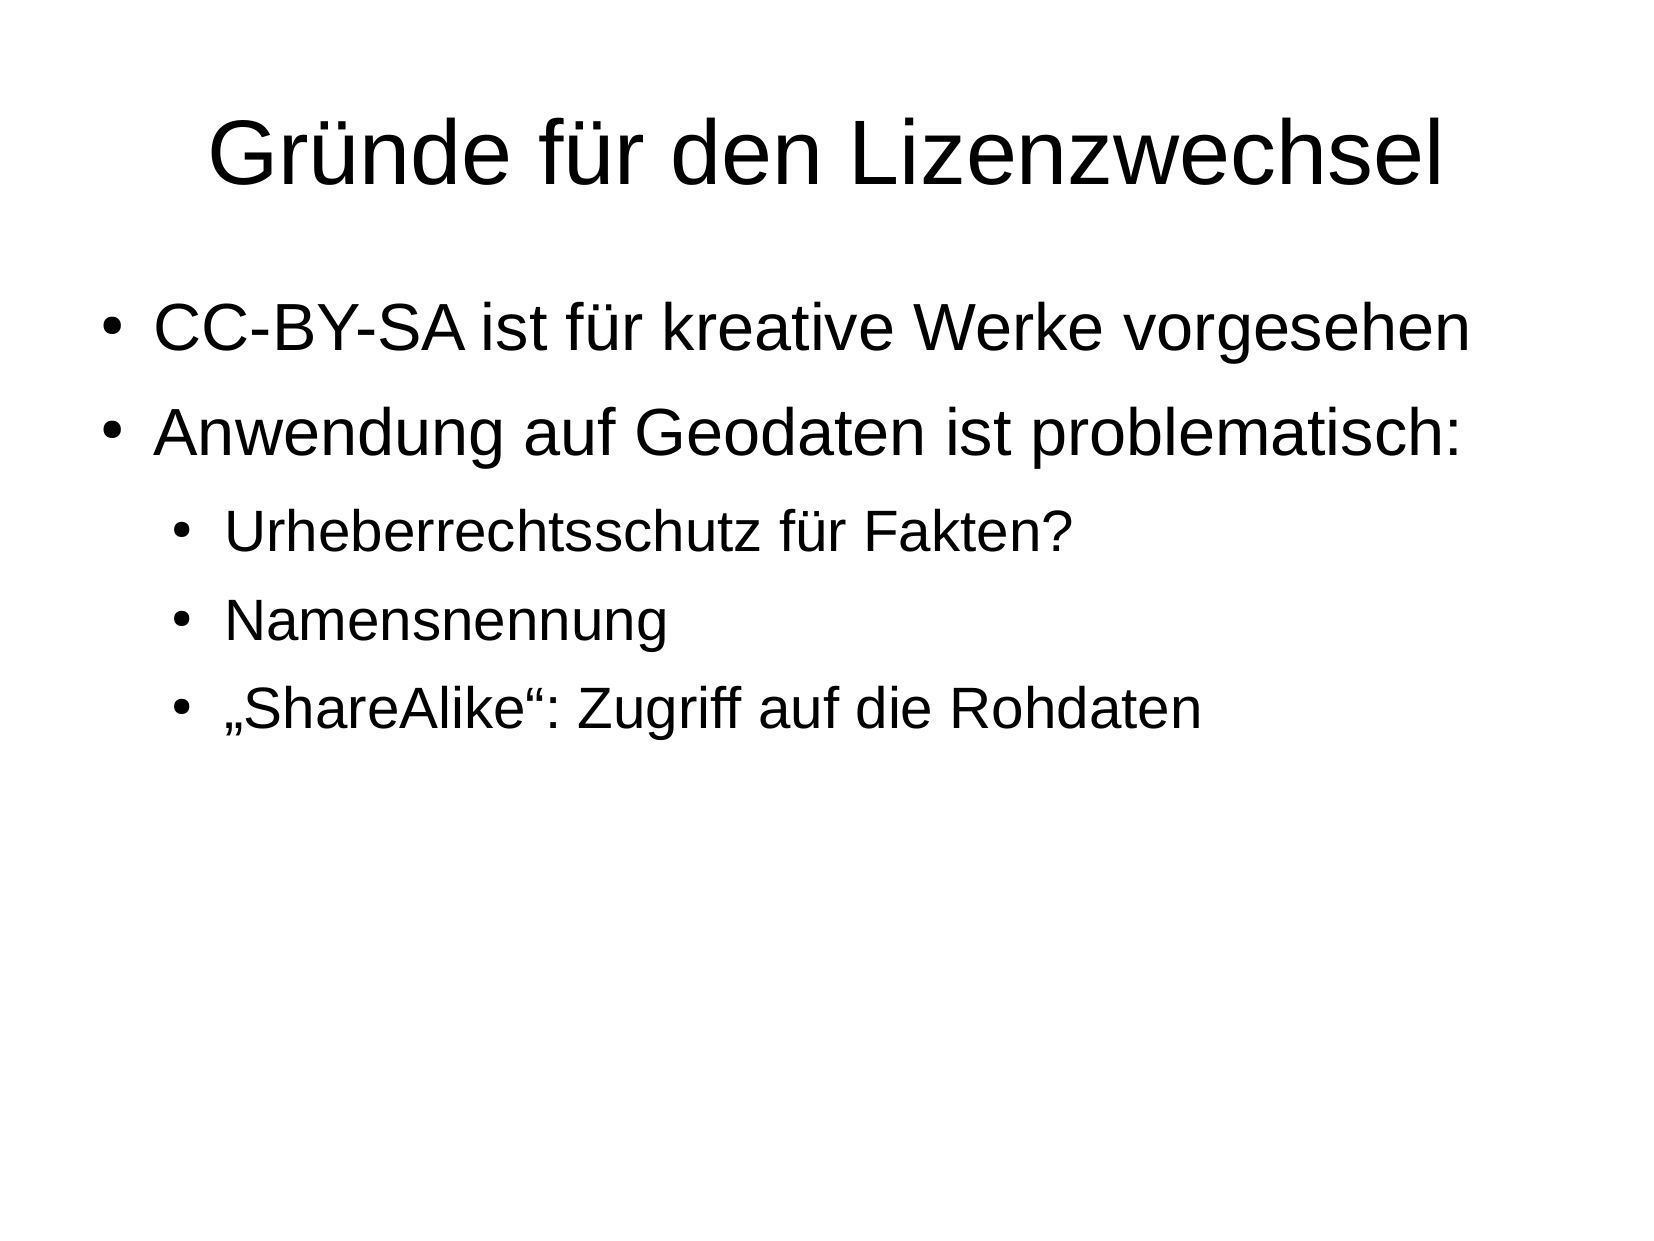

# Gründe für den Lizenzwechsel
CC-BY-SA ist für kreative Werke vorgesehen
Anwendung auf Geodaten ist problematisch:
Urheberrechtsschutz für Fakten?
Namensnennung
„ShareAlike“: Zugriff auf die Rohdaten